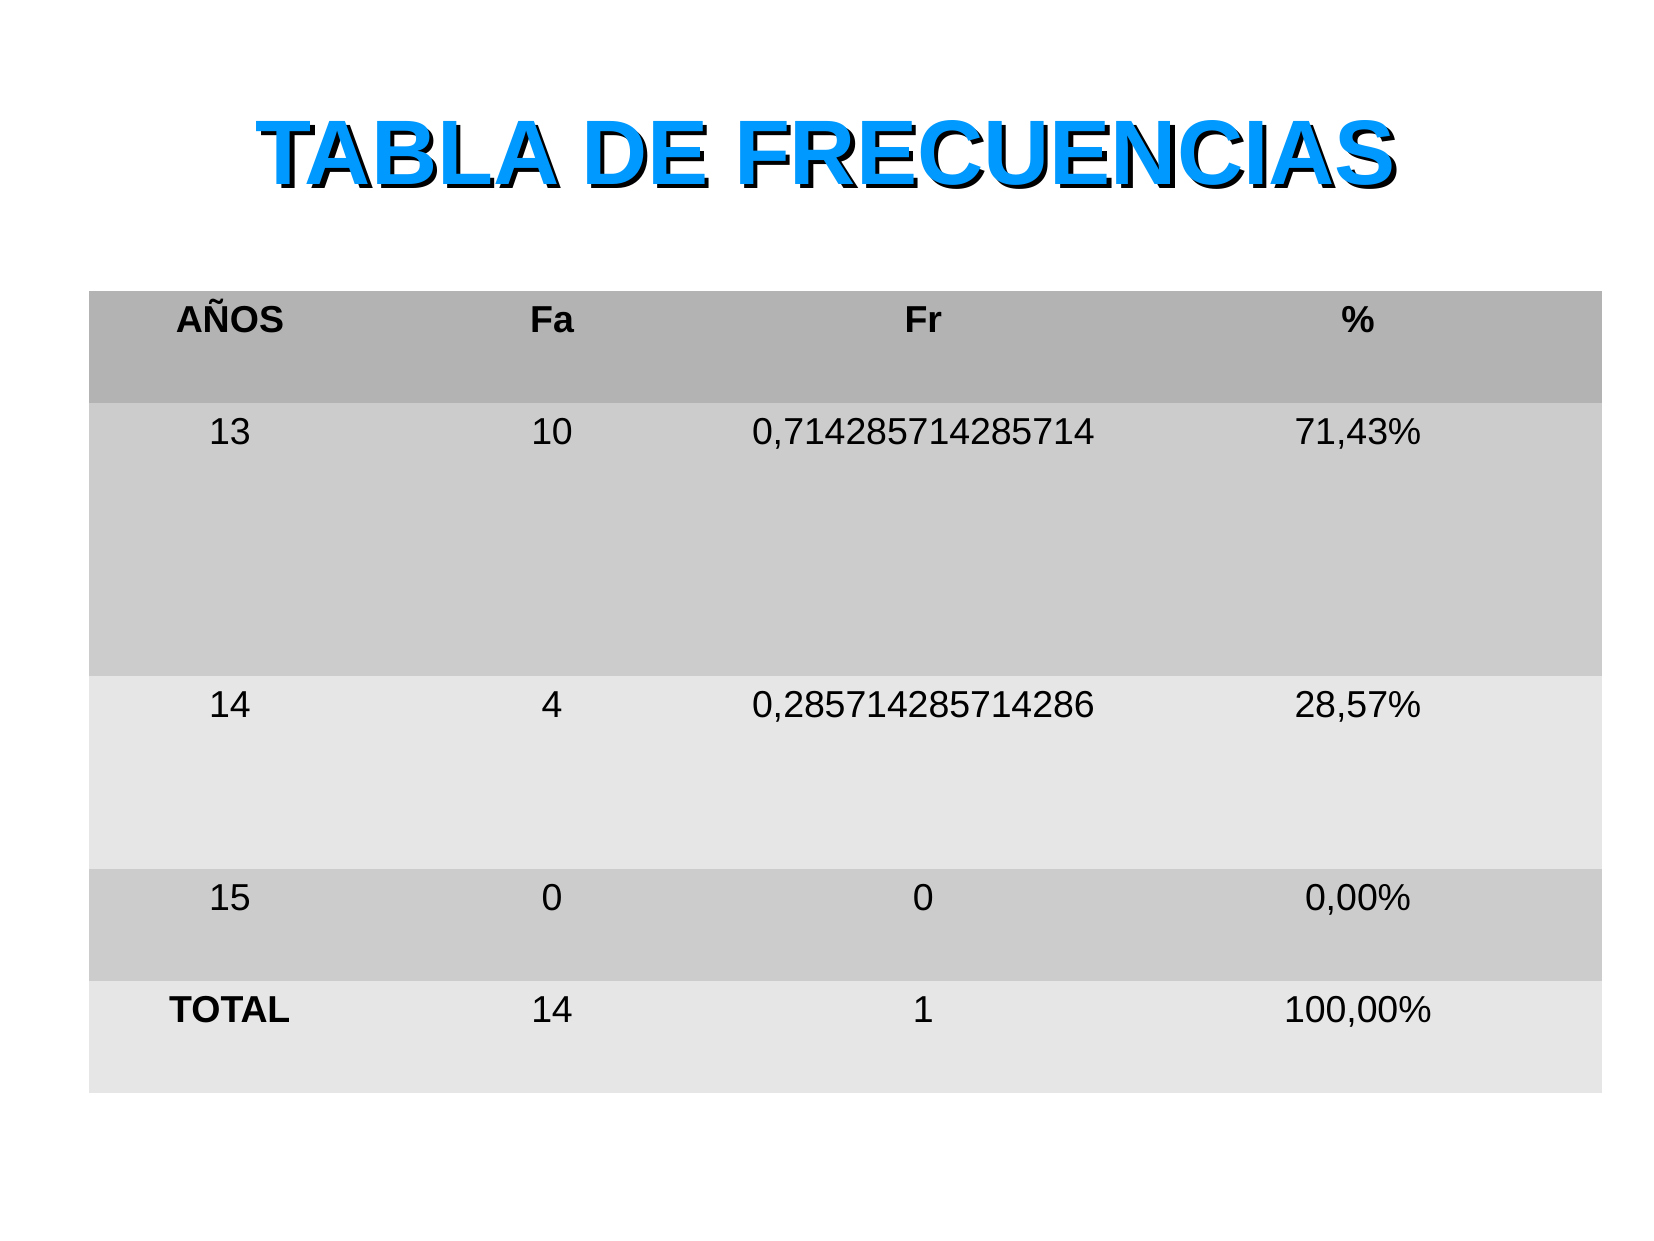

# TABLA DE FRECUENCIAS
| AÑOS | Fa | Fr | % |
| --- | --- | --- | --- |
| 13 | 10 | 0,714285714285714 | 71,43% |
| 14 | 4 | 0,285714285714286 | 28,57% |
| 15 | 0 | 0 | 0,00% |
| TOTAL | 14 | 1 | 100,00% |